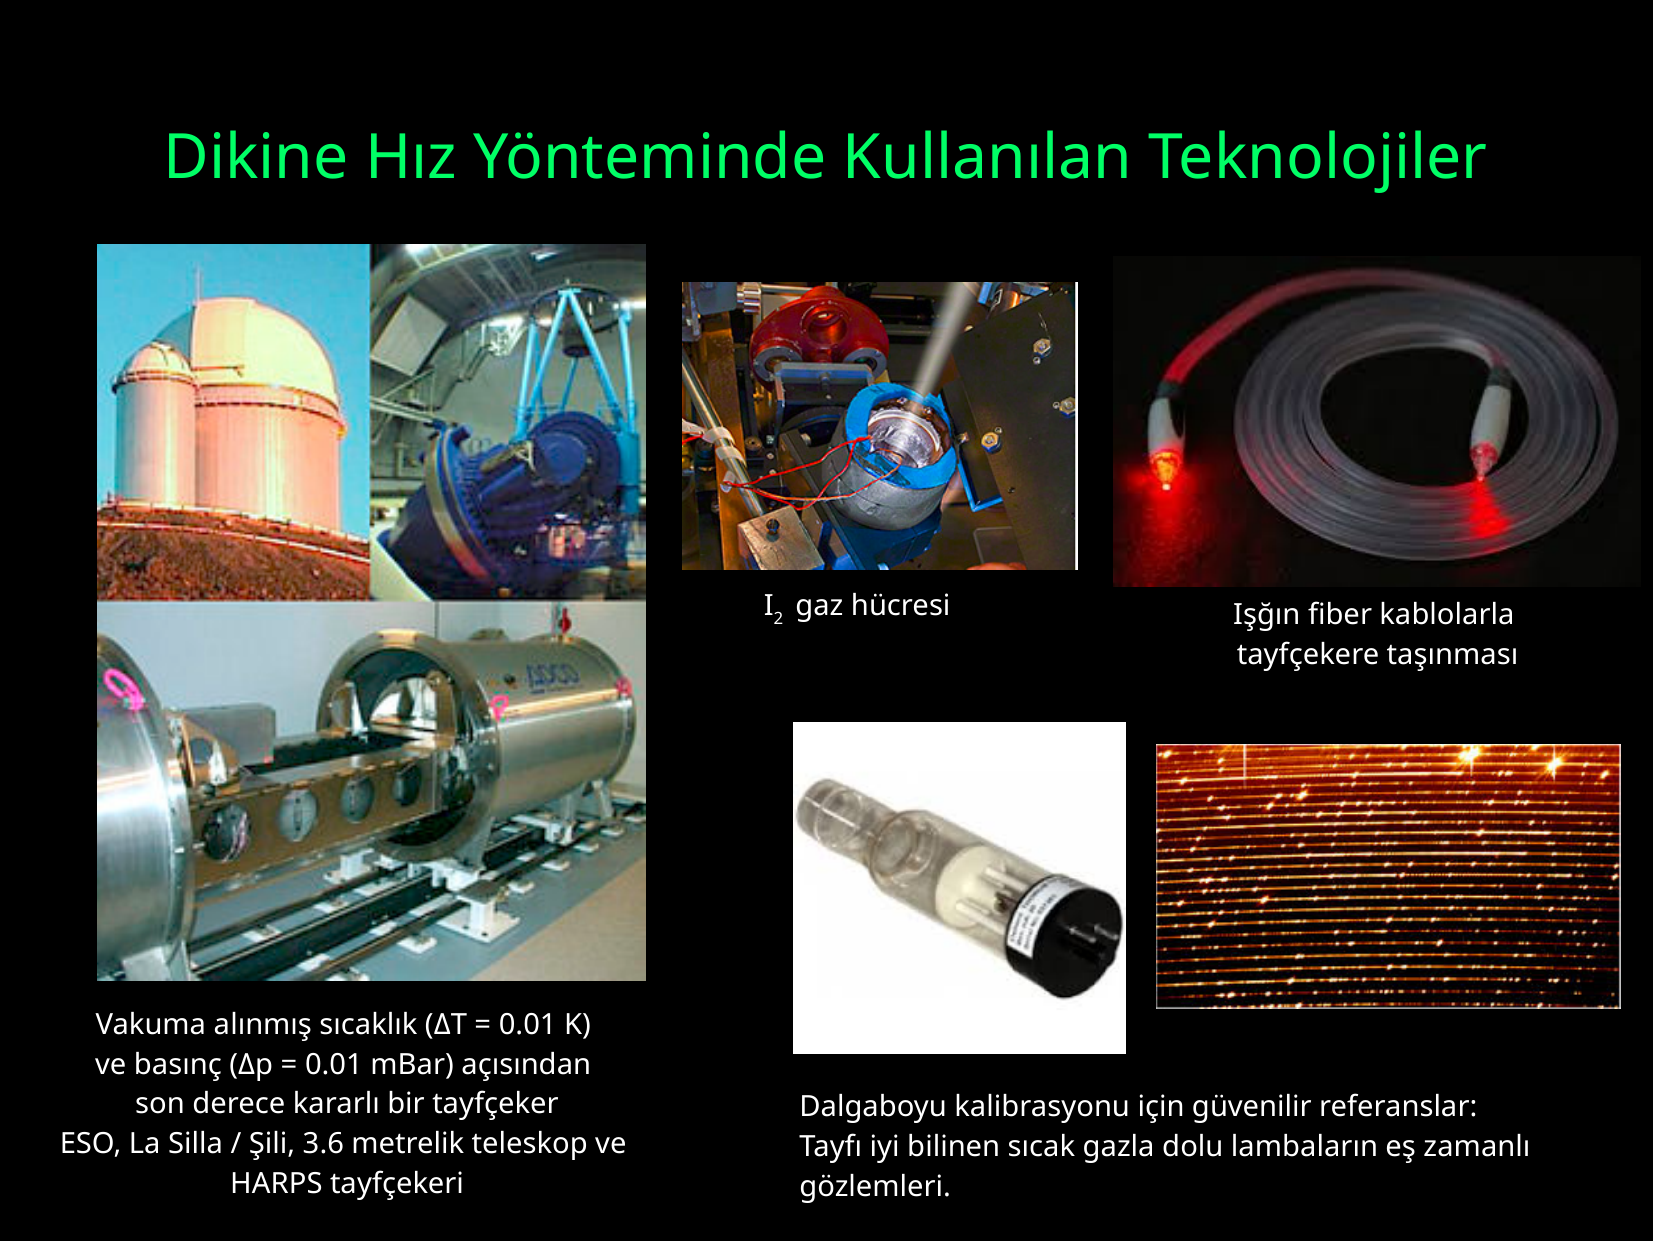

# Dikine Hız Yönteminde Kullanılan Teknolojiler
I2 gaz hücresi
Işğın fiber kablolarla
tayfçekere taşınması
Vakuma alınmış sıcaklık (ΔT = 0.01 K)
ve basınç (Δp = 0.01 mBar) açısından
son derece kararlı bir tayfçeker
ESO, La Silla / Şili, 3.6 metrelik teleskop ve
HARPS tayfçekeri
Dalgaboyu kalibrasyonu için güvenilir referanslar:
Tayfı iyi bilinen sıcak gazla dolu lambaların eş zamanlı
gözlemleri.